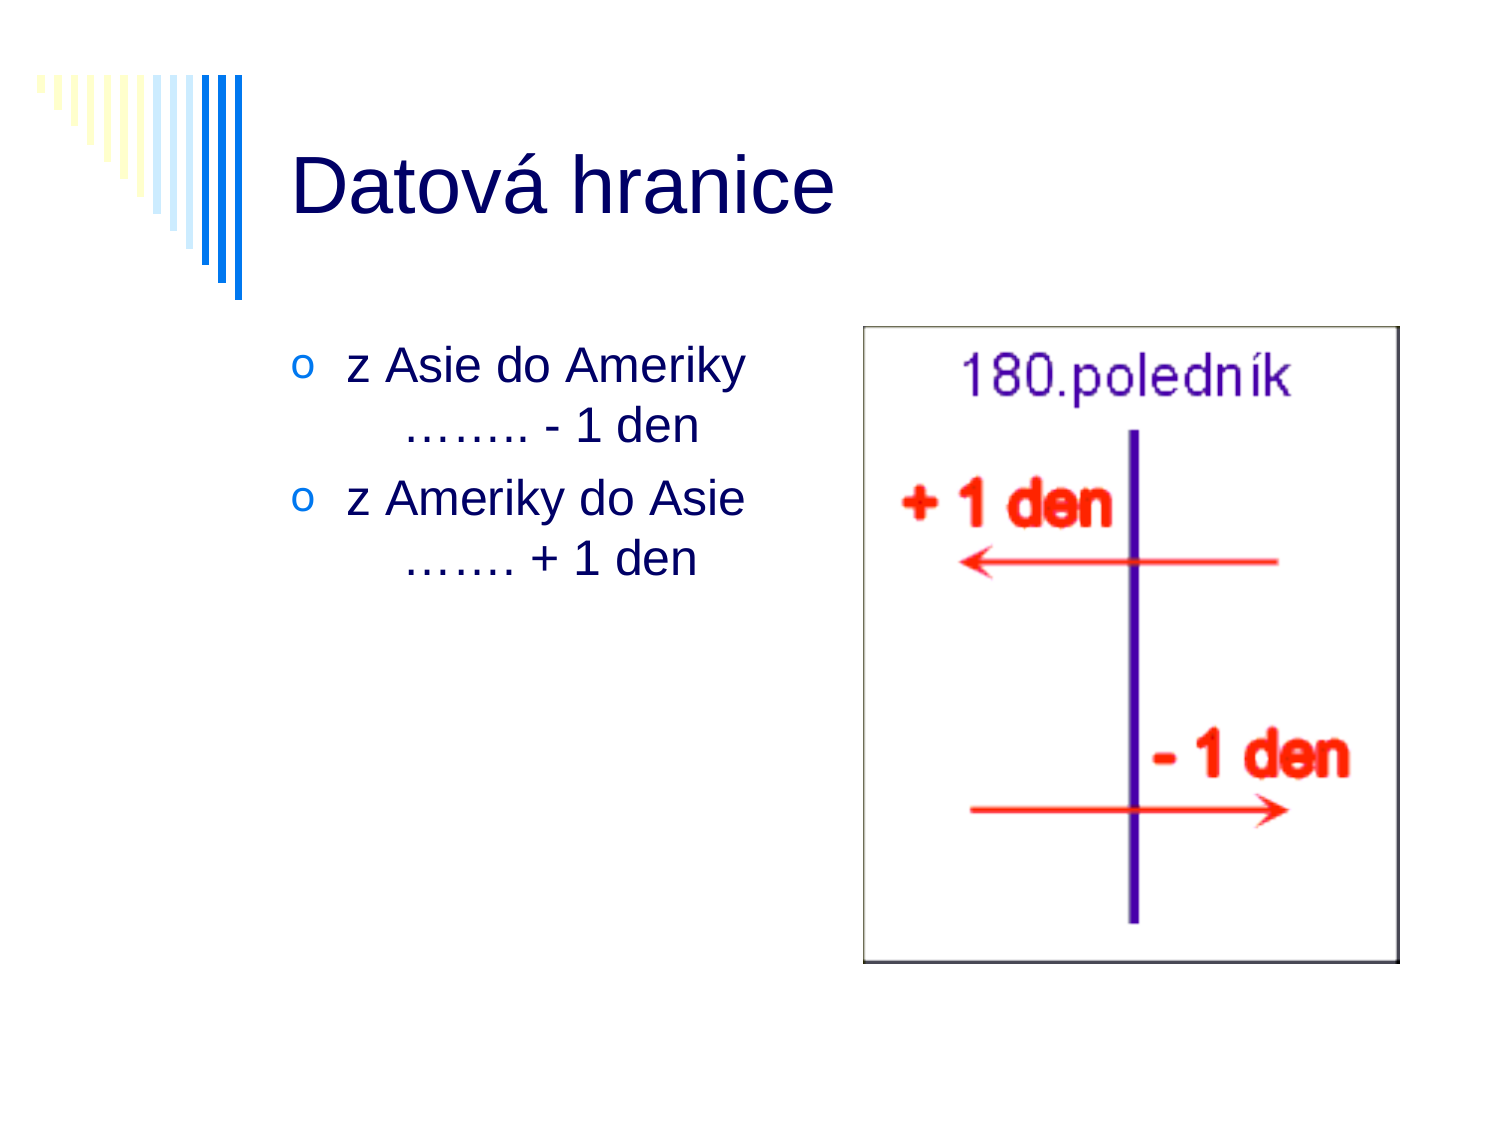

# Datová hranice
z Asie do Ameriky …….. - 1 den
z Ameriky do Asie ……. + 1 den